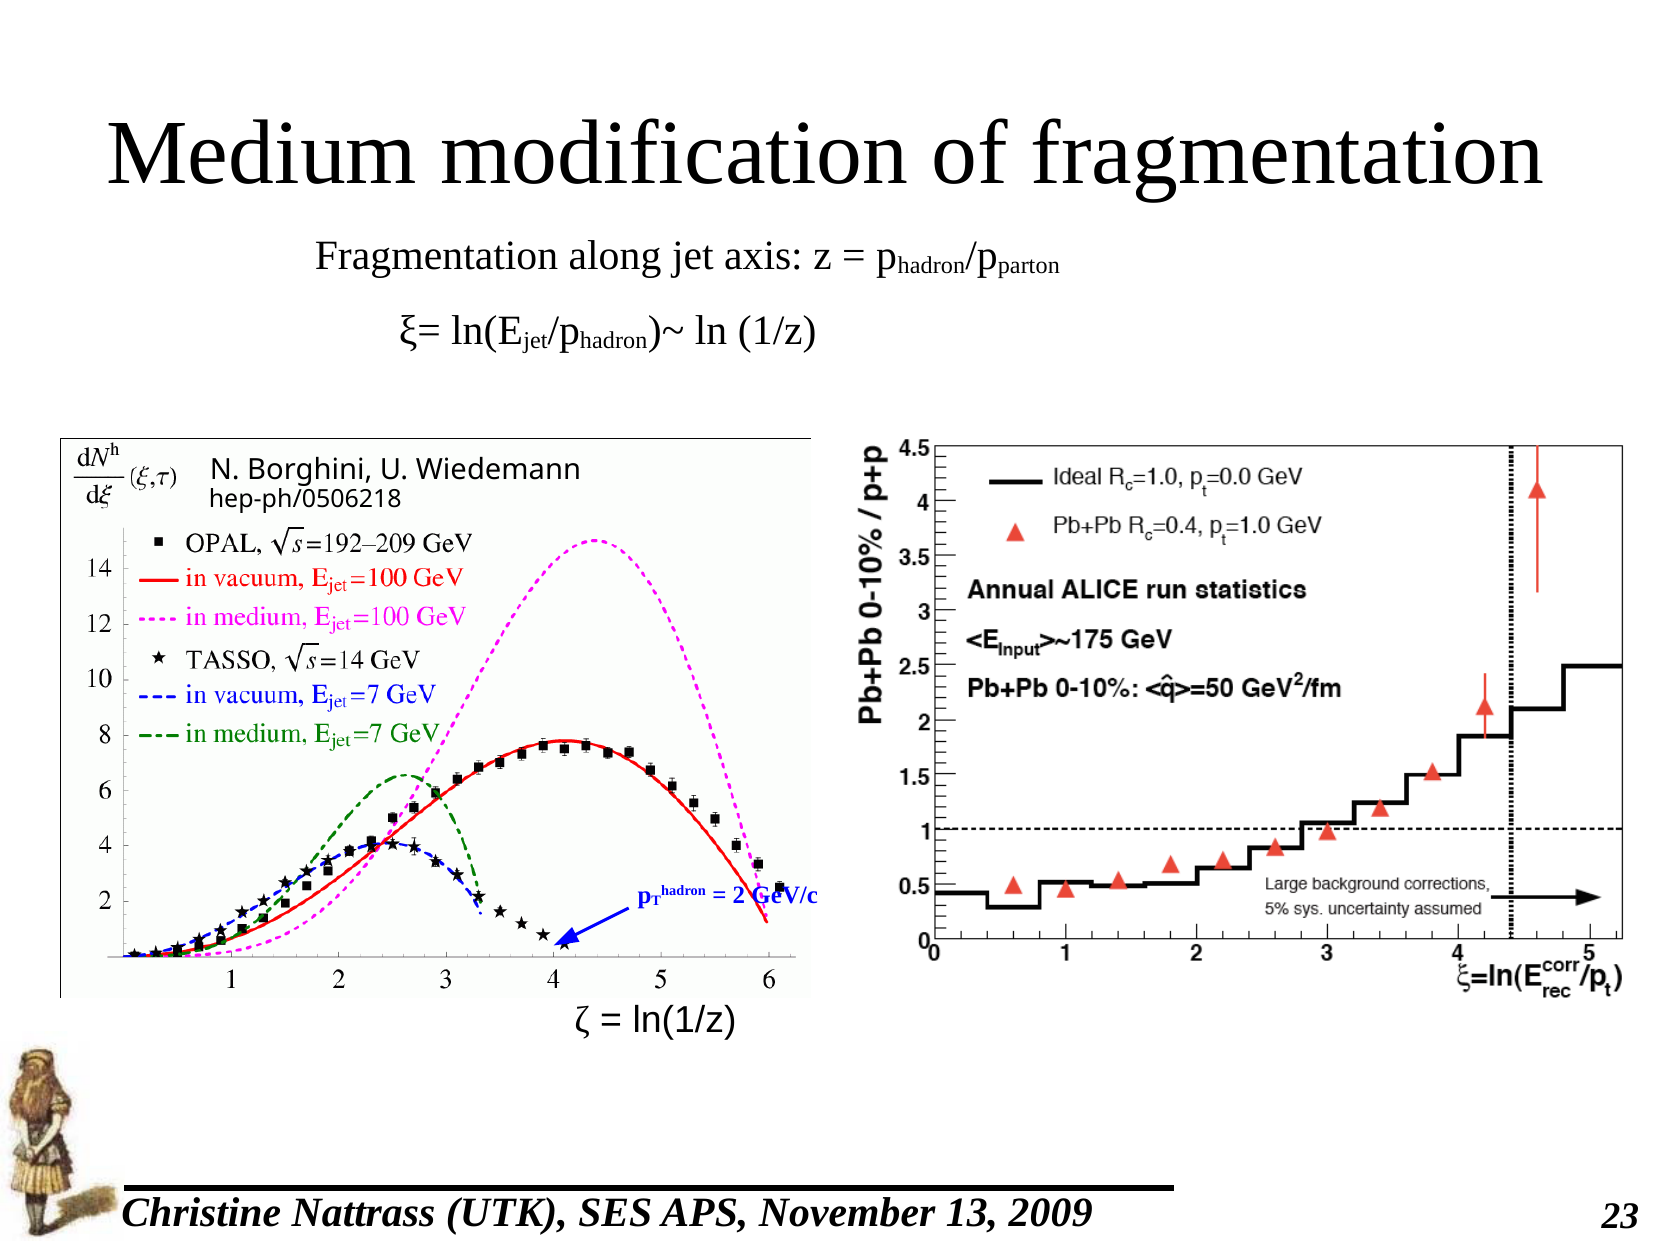

# Medium modification of fragmentation
Fragmentation along jet axis: z = phadron/pparton
ξ= ln(Ejet/phadron)~ ln (1/z)
ζ = ln(1/z)
pThadron = 2 GeV/c
N. Borghini, U. Wiedemann
hep-ph/0506218